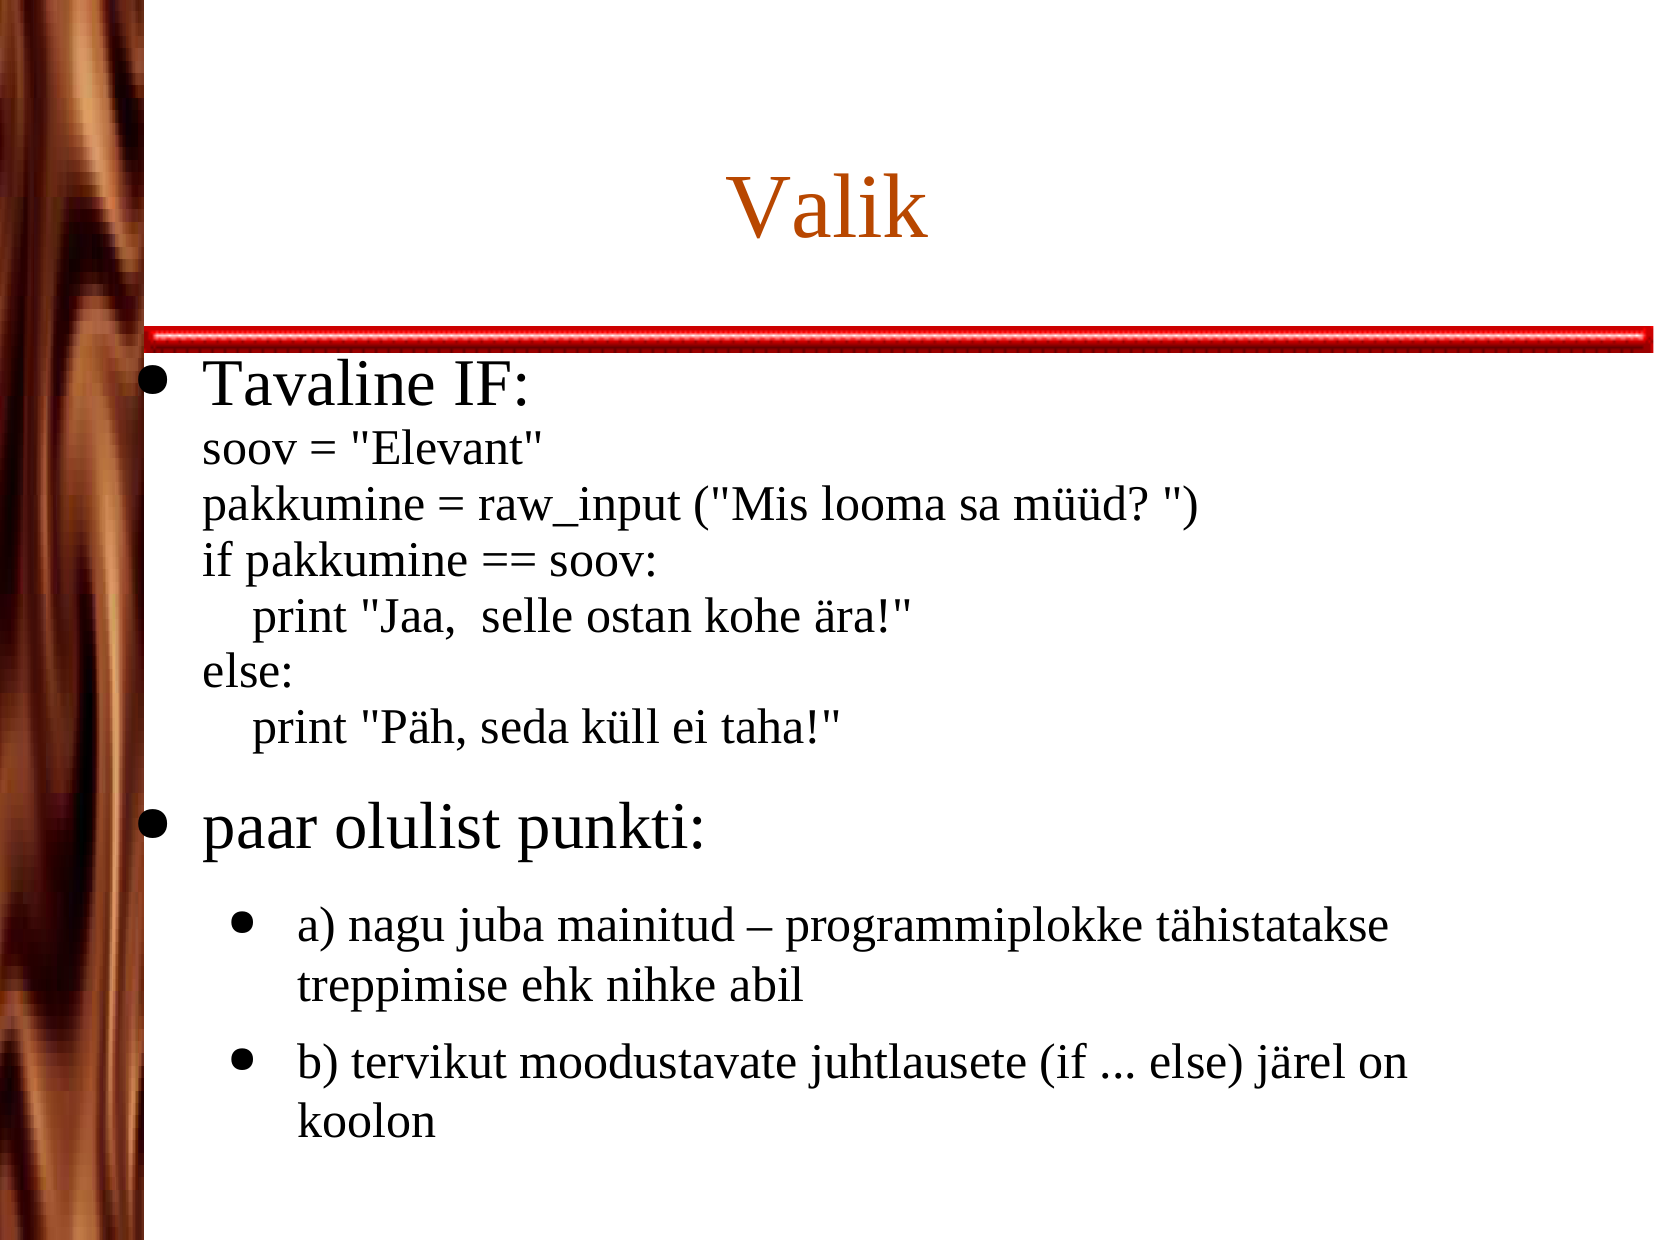

# Valik
Tavaline IF:
soov = "Elevant"
pakkumine = raw_input ("Mis looma sa müüd? ")
if pakkumine == soov:
 print "Jaa, selle ostan kohe ära!"
else:
 print "Päh, seda küll ei taha!"
paar olulist punkti:
a) nagu juba mainitud – programmiplokke tähistatakse treppimise ehk nihke abil
b) tervikut moodustavate juhtlausete (if ... else) järel on koolon